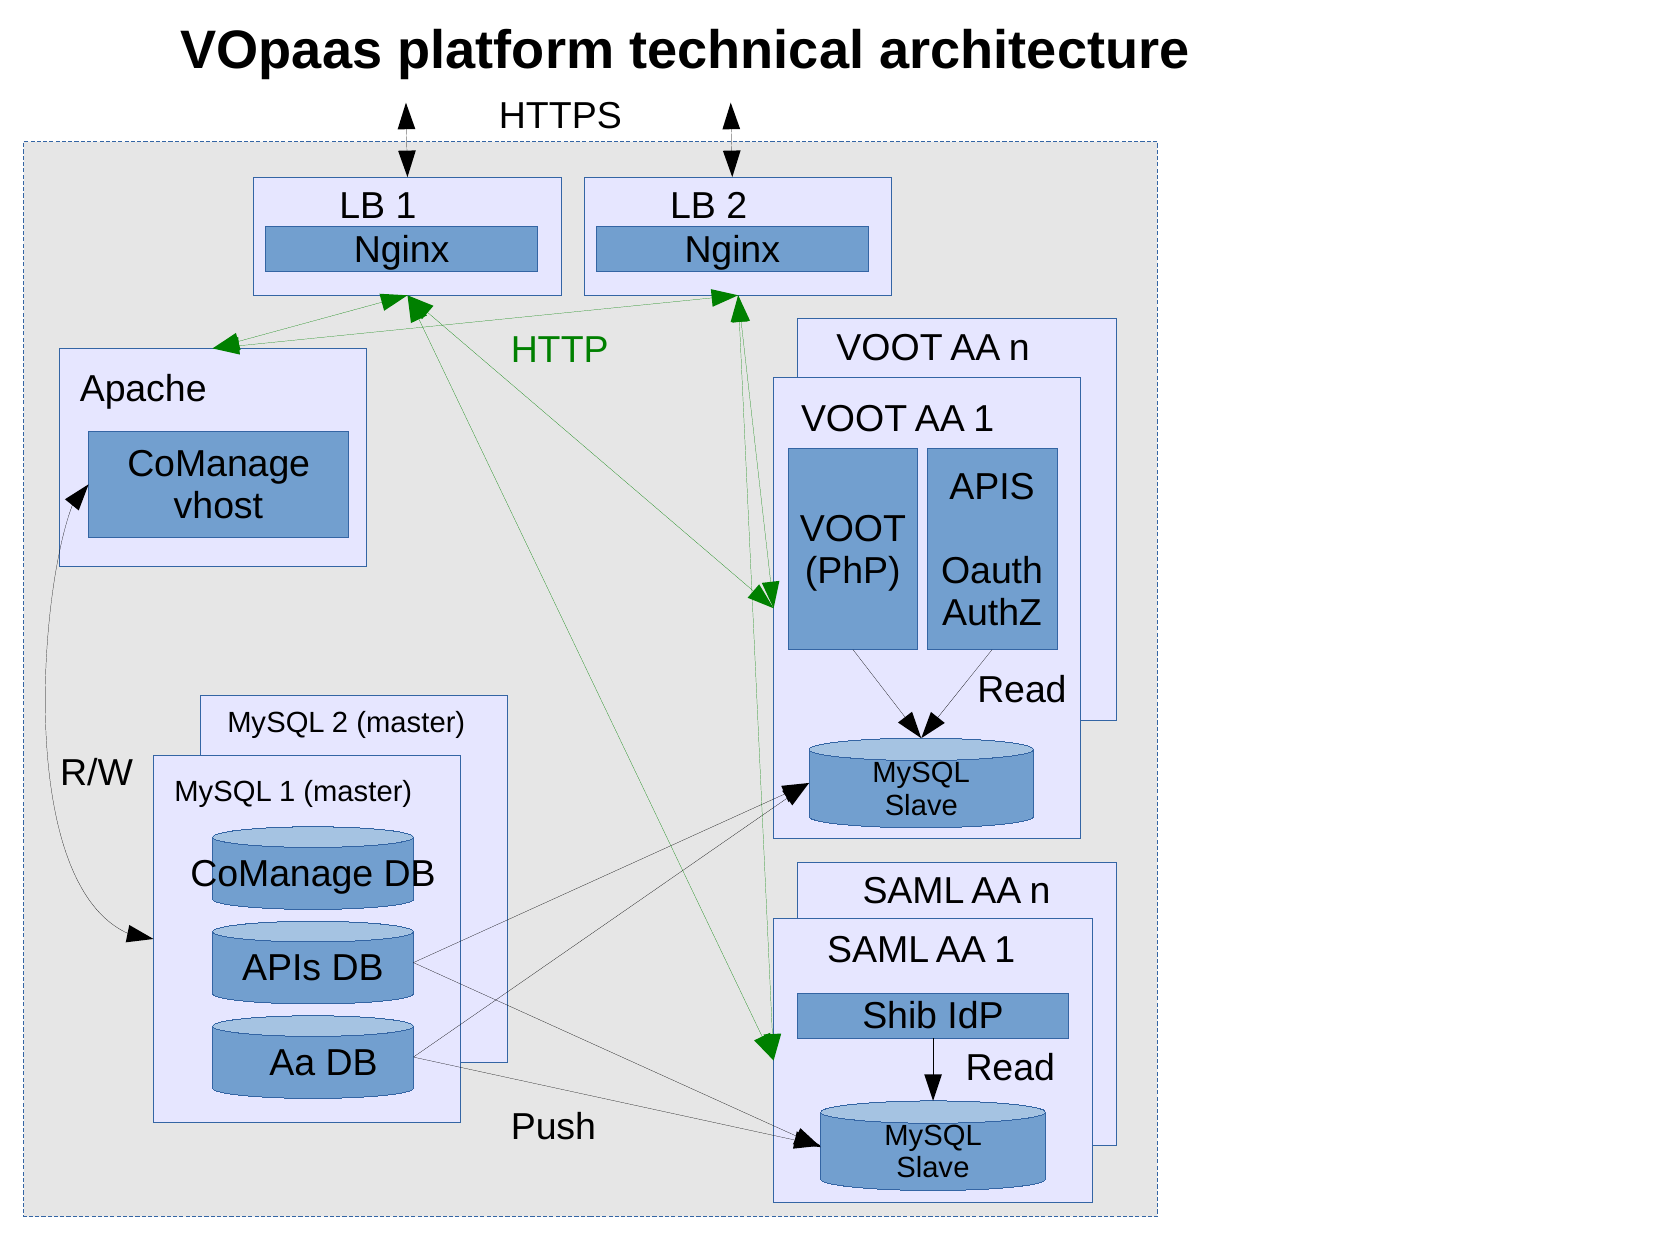

VOpaas platform technical architecture
#
HTTPS
LB 1
LB 2
Nginx
Nginx
VOOT AA n
HTTP
Apache
VOOT AA 1
CoManage
vhost
VOOT
(PhP)
APIS
Oauth
AuthZ
Read
MySQL 2 (master)
MySQL
Slave
R/W
MySQL 1 (master)
CoManage DB
SAML AA n
APIs DB
SAML AA 1
Shib IdP
 Aa DB
Read
Push
MySQL
Slave